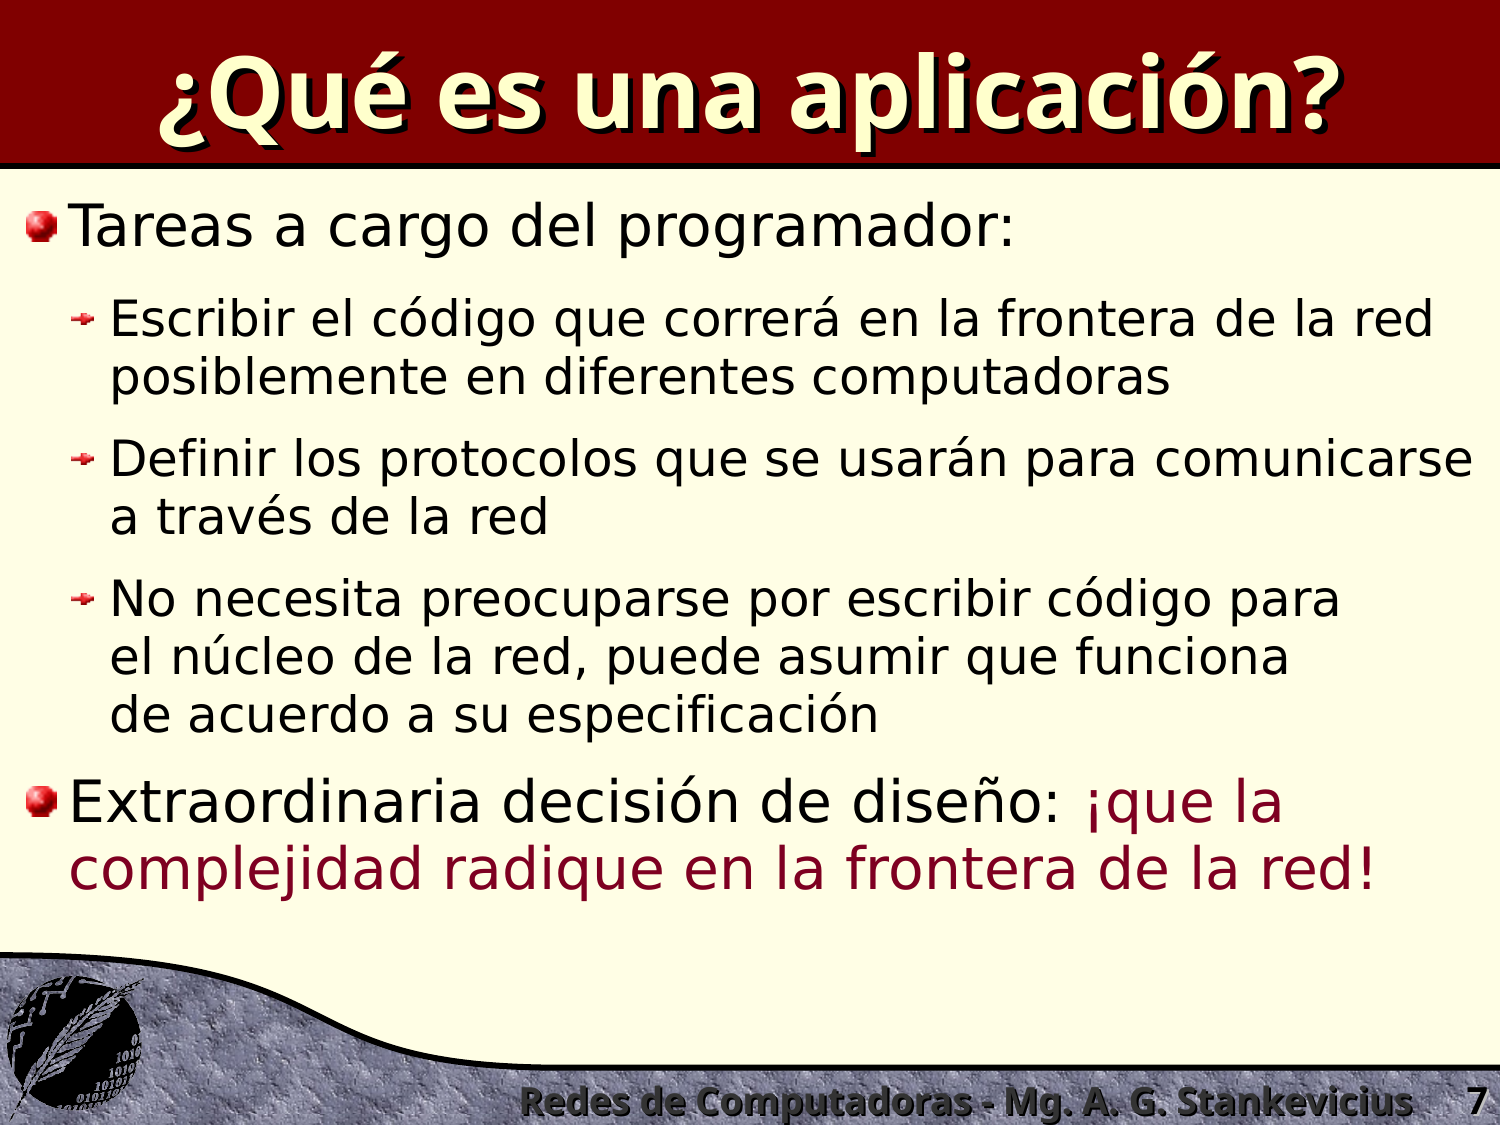

# ¿Qué es una aplicación?
Tareas a cargo del programador:
Escribir el código que correrá en la frontera de la red posiblemente en diferentes computadoras
Definir los protocolos que se usarán para comunicarse a través de la red
No necesita preocuparse por escribir código para
el núcleo de la red, puede asumir que funciona
de acuerdo a su especificación
Extraordinaria decisión de diseño: ¡que la complejidad radique en la frontera de la red!
7